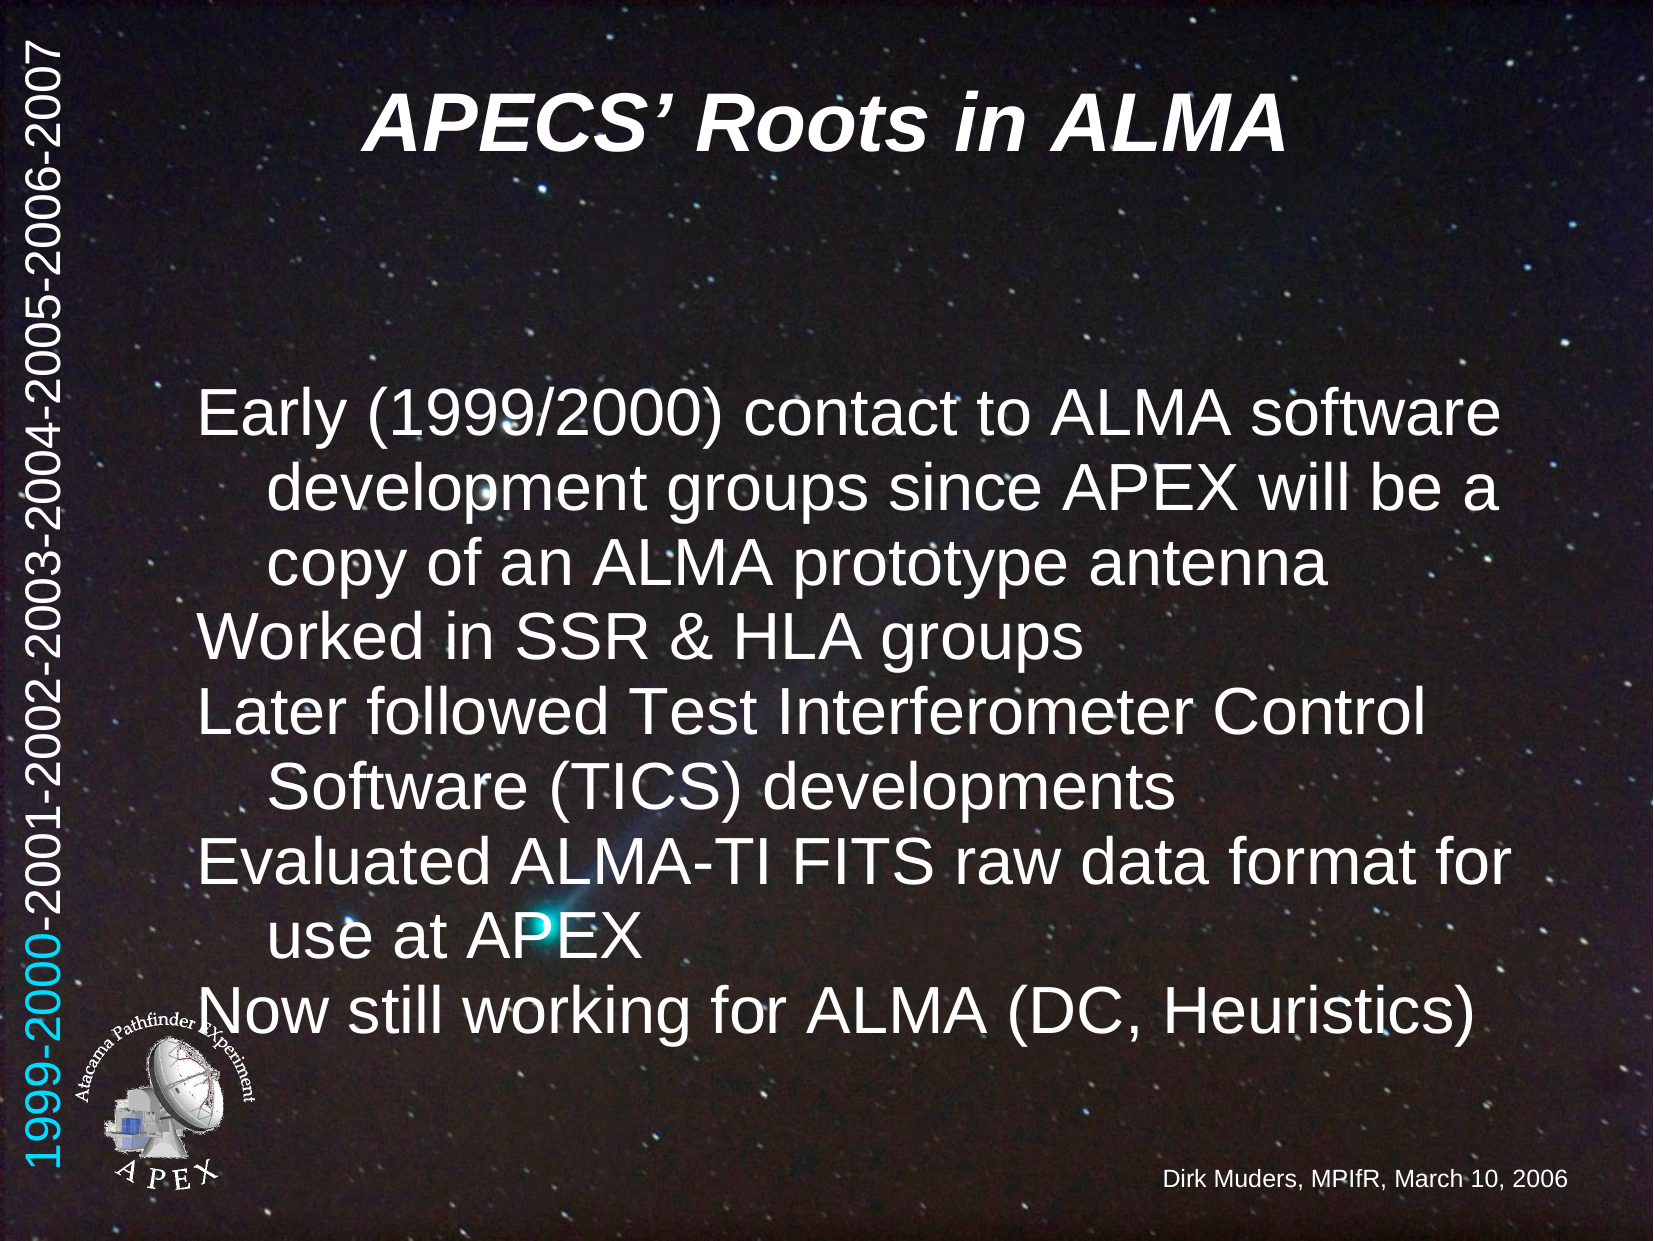

# APECS’ Roots in ALMA
1999-2000-2001-2002-2003-2004-2005-2006-2007
Early (1999/2000) contact to ALMA software development groups since APEX will be a copy of an ALMA prototype antenna
Worked in SSR & HLA groups
Later followed Test Interferometer Control Software (TICS) developments
Evaluated ALMA-TI FITS raw data format for use at APEX
Now still working for ALMA (DC, Heuristics)